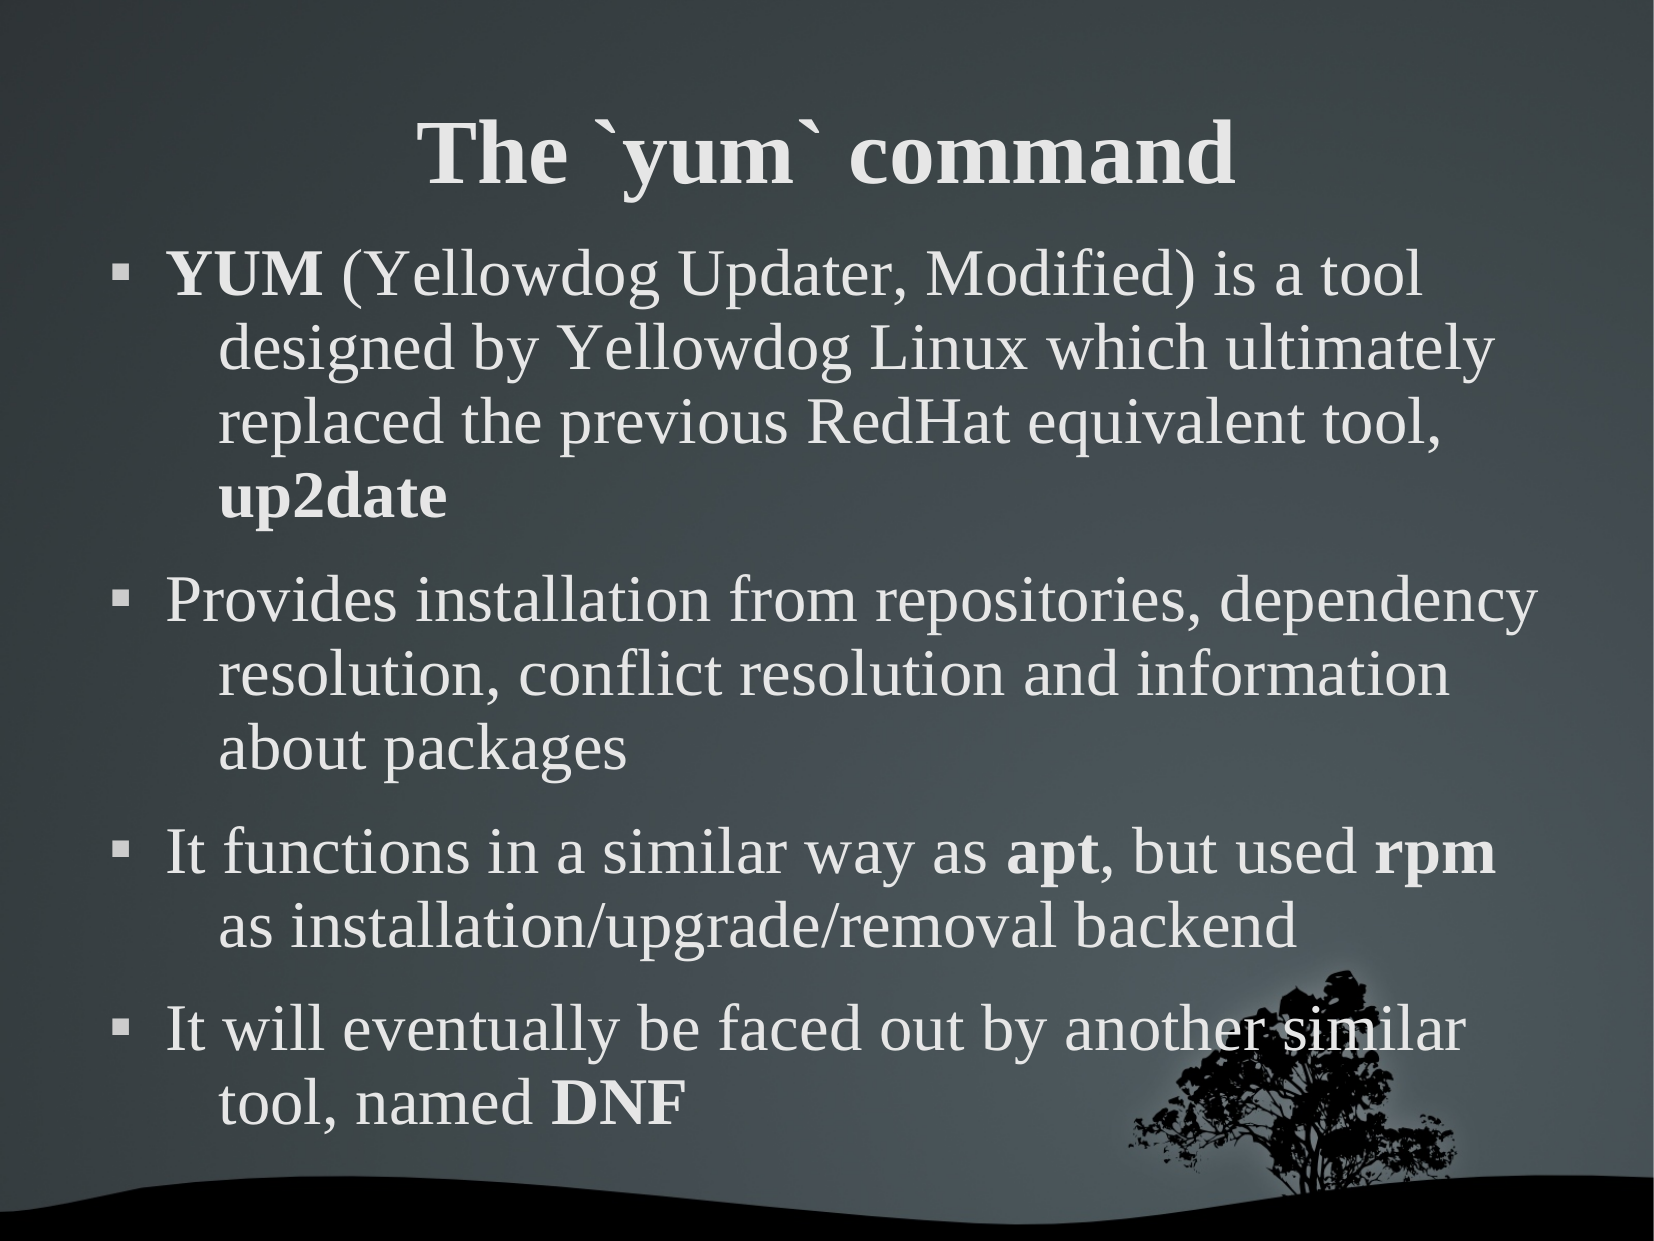

# The `yum` command
YUM (Yellowdog Updater, Modified) is a tool designed by Yellowdog Linux which ultimately replaced the previous RedHat equivalent tool, up2date
Provides installation from repositories, dependency resolution, conflict resolution and information about packages
It functions in a similar way as apt, but used rpm as installation/upgrade/removal backend
It will eventually be faced out by another similar tool, named DNF